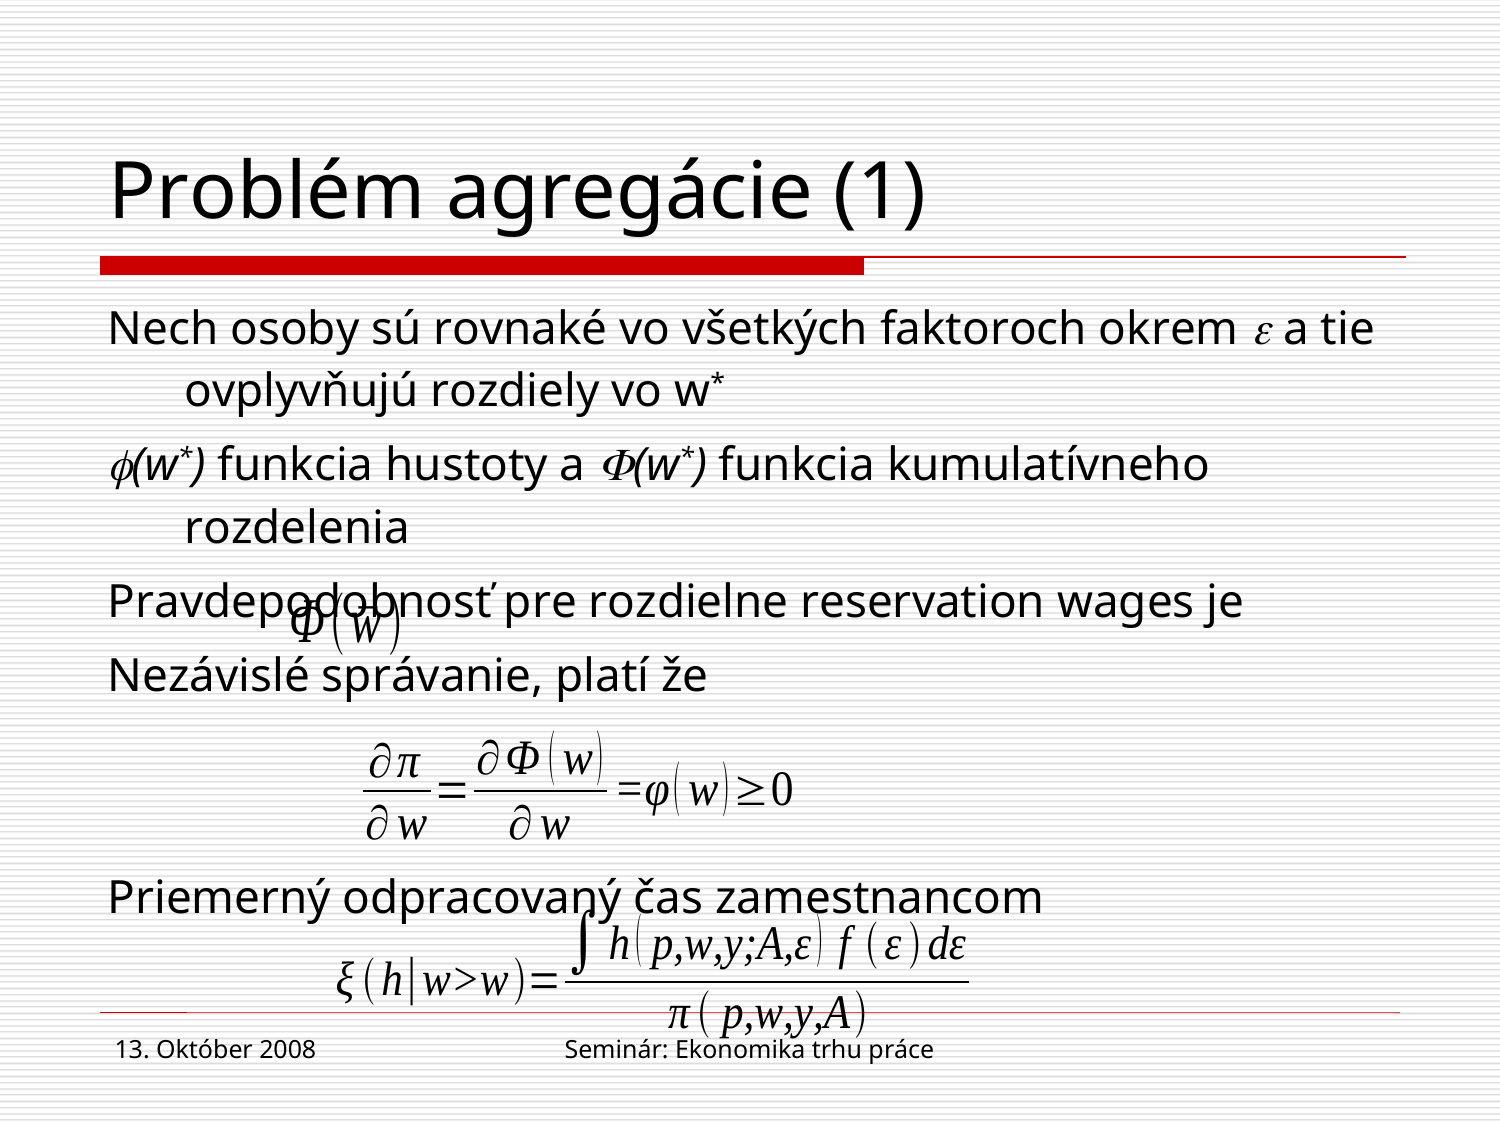

# Problém agregácie (1)‏
Nech osoby sú rovnaké vo všetkých faktoroch okrem  a tie ovplyvňujú rozdiely vo w*
(w*) funkcia hustoty a (w*) funkcia kumulatívneho rozdelenia
Pravdepodobnosť pre rozdielne reservation wages je
Nezávislé správanie, platí že
Priemerný odpracovaný čas zamestnancom